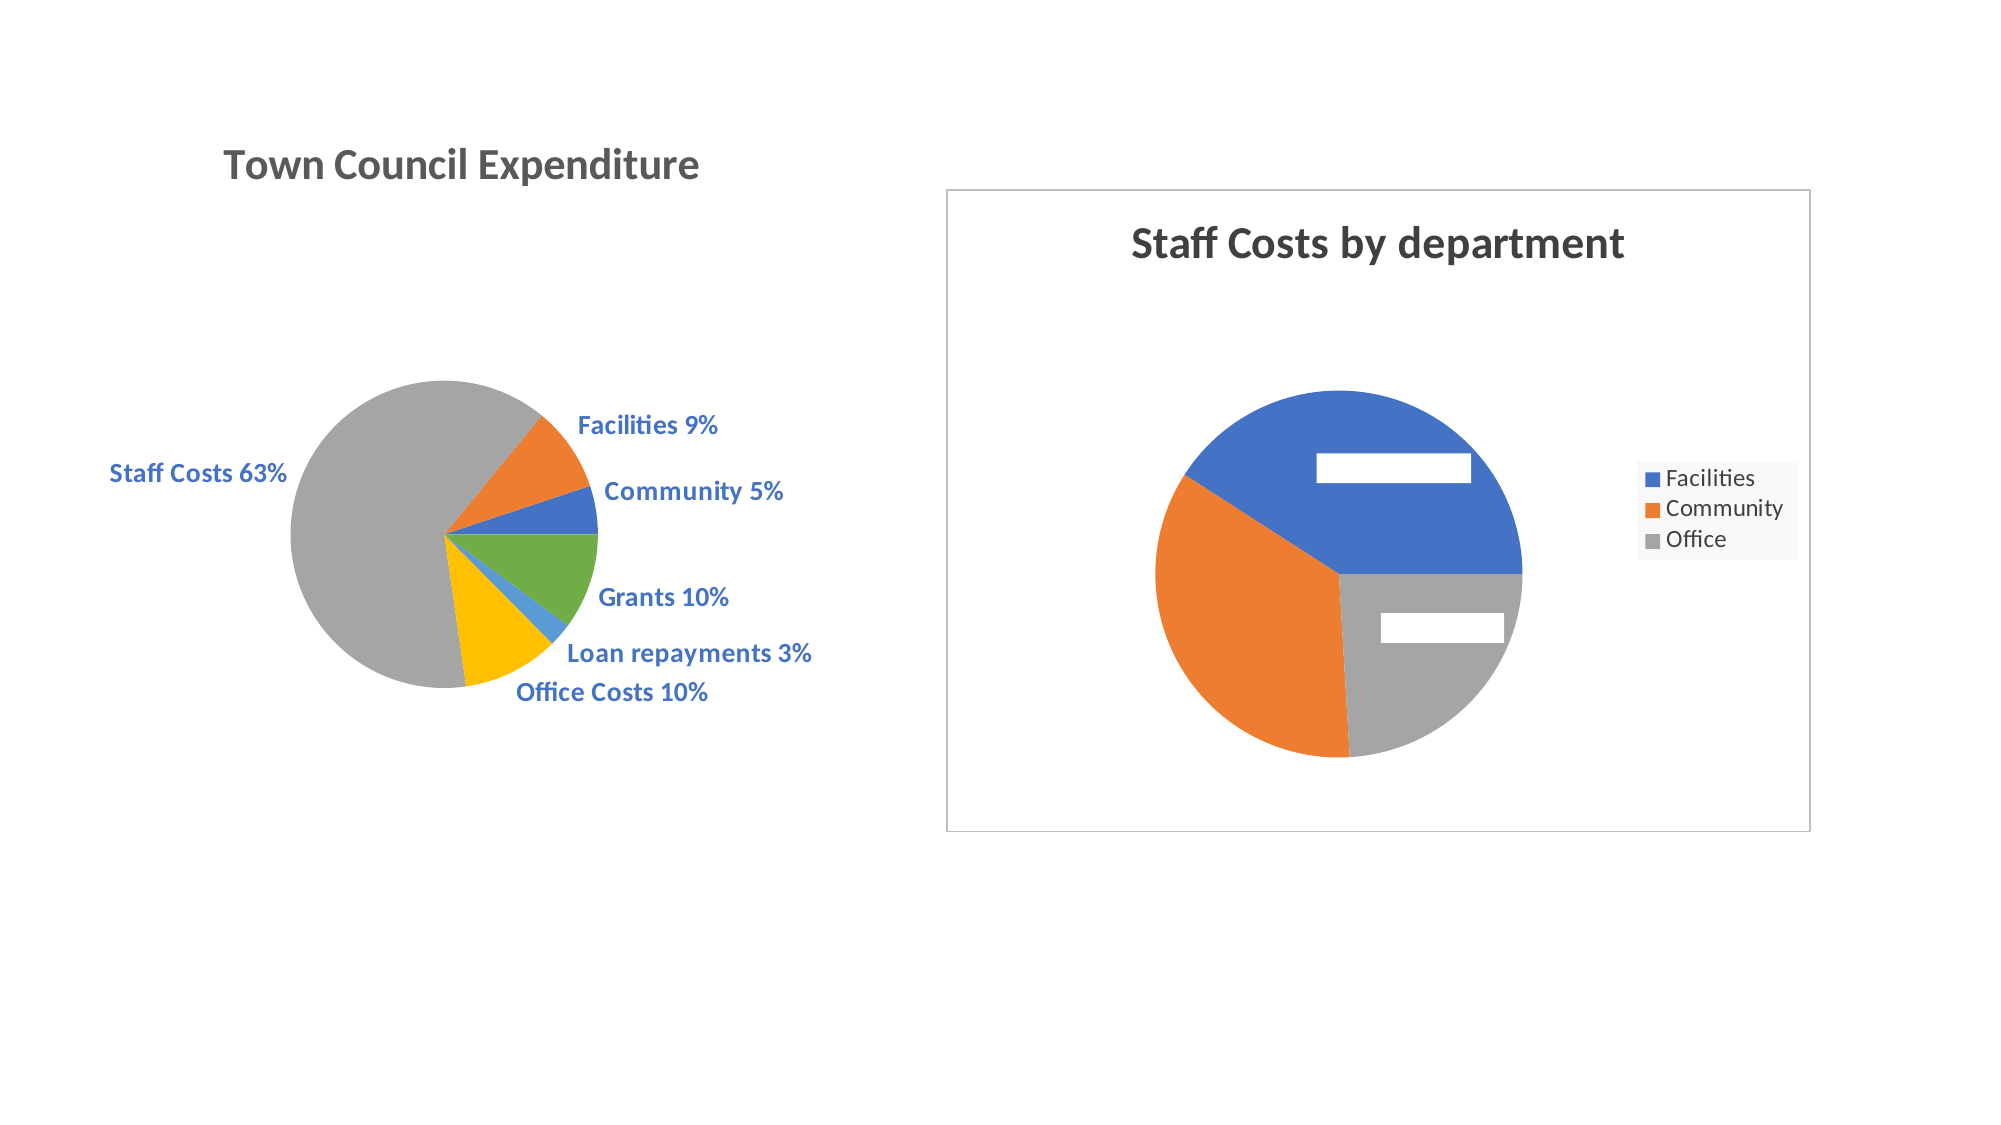

### Chart: Town Council Expenditure
| Category | Series1 |
|---|---|
| Community | 25274.0 |
| Facilities | 44383.0 |
| Staff Costs | 313750.0 |
| Office Costs | 50295.0 |
| Loan repayments | 12460.0 |
| Grants | 49980.0 |
### Chart: Staff Costs by department
| Category | Series1 |
|---|---|
| Facilities | 7007.69707207207 |
| Community | 6005.11711711712 |
| Office | 4121.84234234234 |